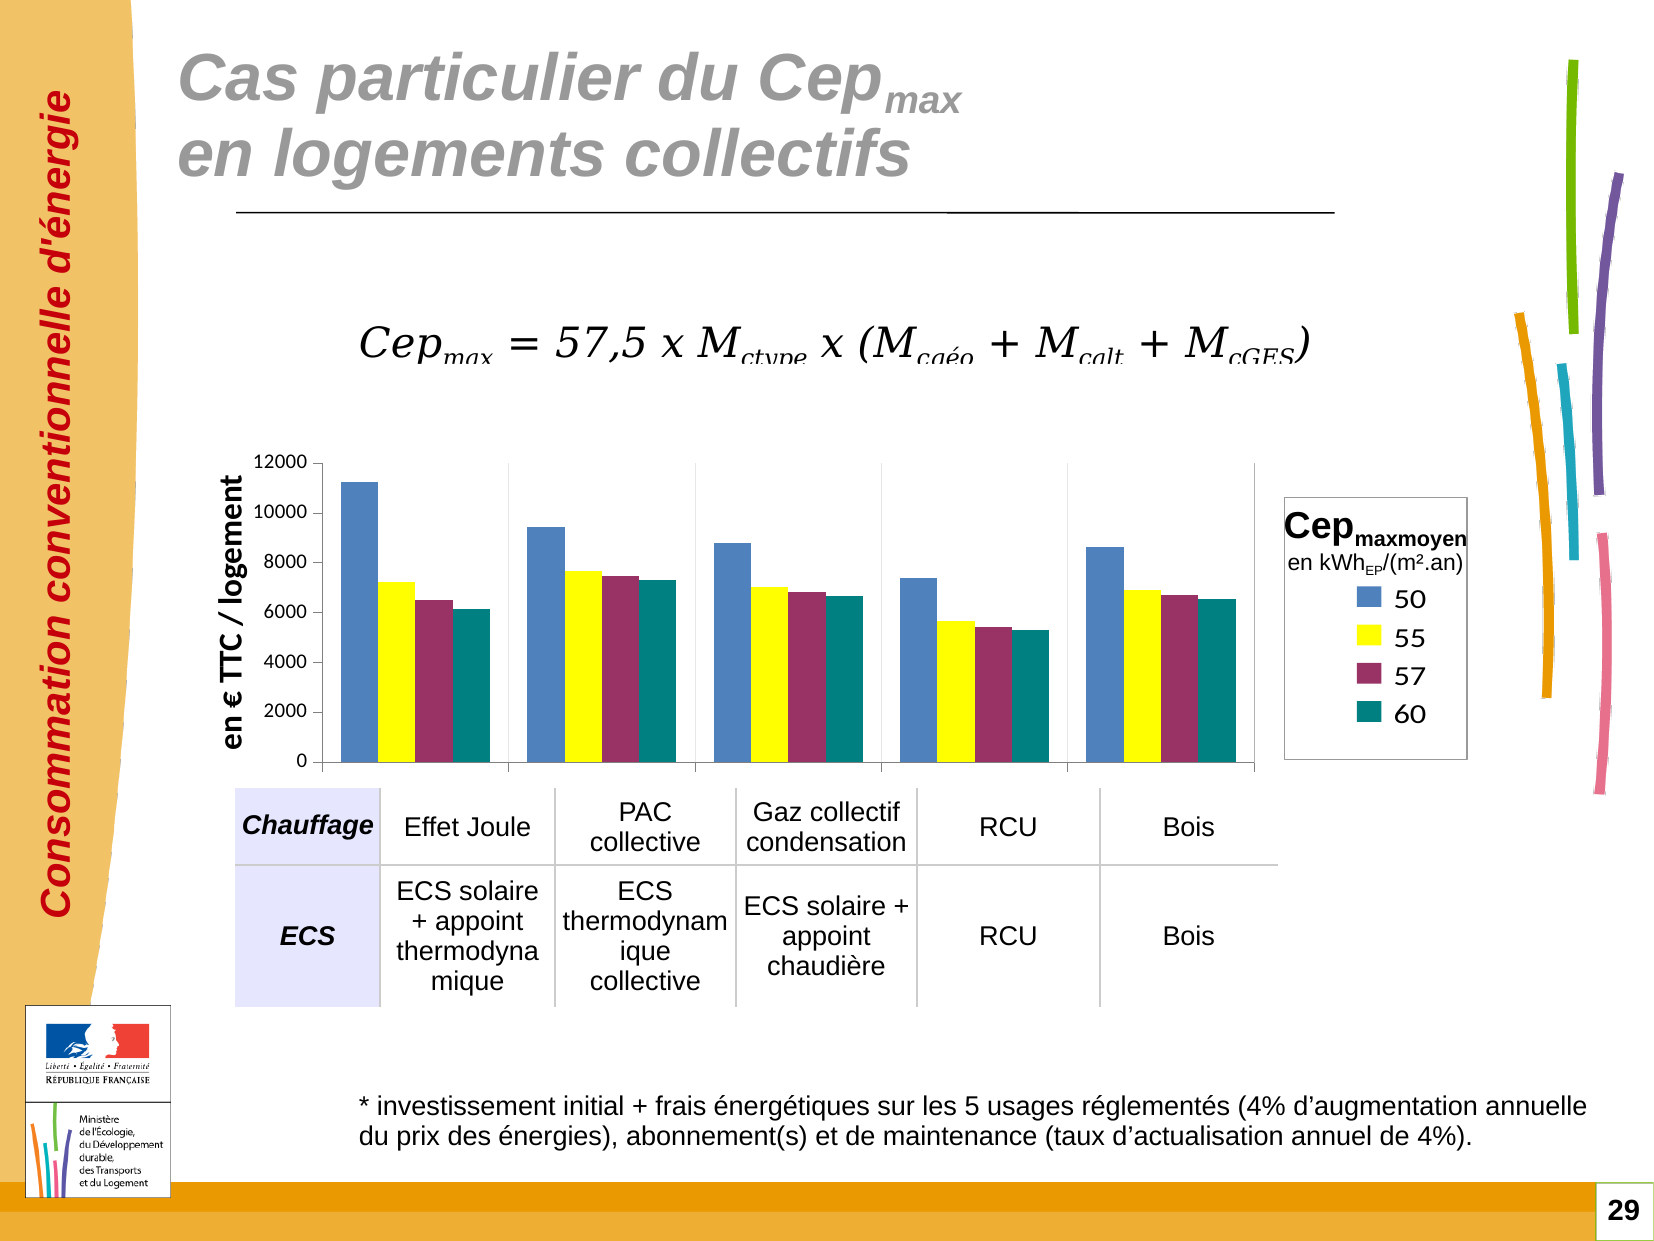

Cas particulier du Cepmax
en logements collectifs
# Cepmax = 57,5 x Mctype x (Mcgéo + Mcalt + McGES)
* investissement initial + frais énergétiques sur les 5 usages réglementés (4% d’augmentation annuelle du prix des énergies), abonnement(s) et de maintenance (taux d’actualisation annuel de 4%).
### Chart
| Category | 50 | 55 | 57 | 60 |
|---|---|---|---|---|
| Effet Joule - ECS solaire + appoint thermodynamique | 11253.0 | 7216.0 | 6513.0 | 6161.0 |
| PAC colective - ECS thermodynamique collective | 9422.0 | 7691.0 | 7480.0 | 7329.0 |
| Gaz collectif condensation - ECS solaire + appoint chaudiere | 8782.0 | 7051.0 | 6840.0 | 6689.0 |
| RCU - RCU | 7382.0 | 5651.0 | 5440.0 | 5289.0 |
| Bois - Bois | 8648.0 | 6917.0 | 6706.0 | 6555.0 |Consommation conventionnelle d'énergie
Cepmaxmoyen
en kWhEP/(m².an)
| Chauffage | Effet Joule | PAC collective | Gaz collectif condensation | RCU | Bois |
| --- | --- | --- | --- | --- | --- |
| ECS | ECS solaire + appoint thermodynamique | ECS thermodynamique collective | ECS solaire + appoint chaudière | RCU | Bois |
29